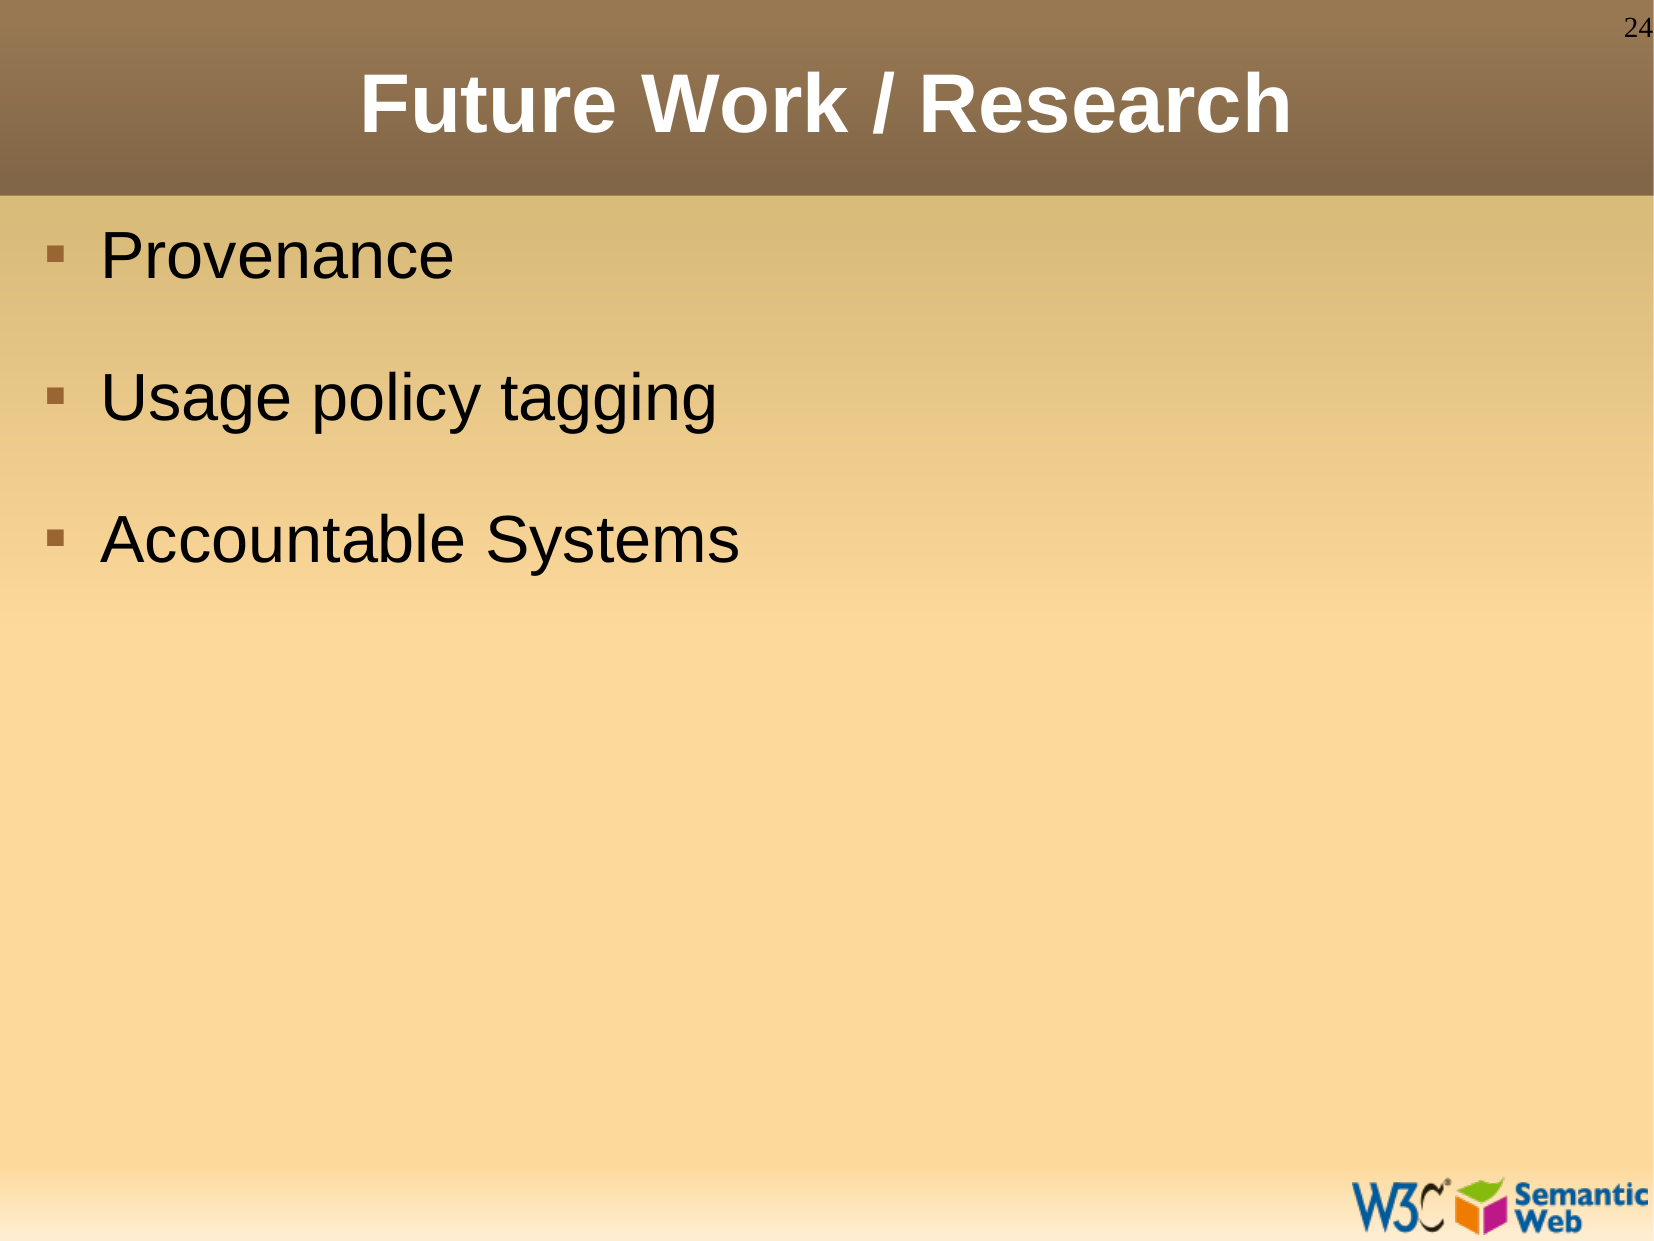

# Future Work / Research
24
Provenance
Usage policy tagging
Accountable Systems